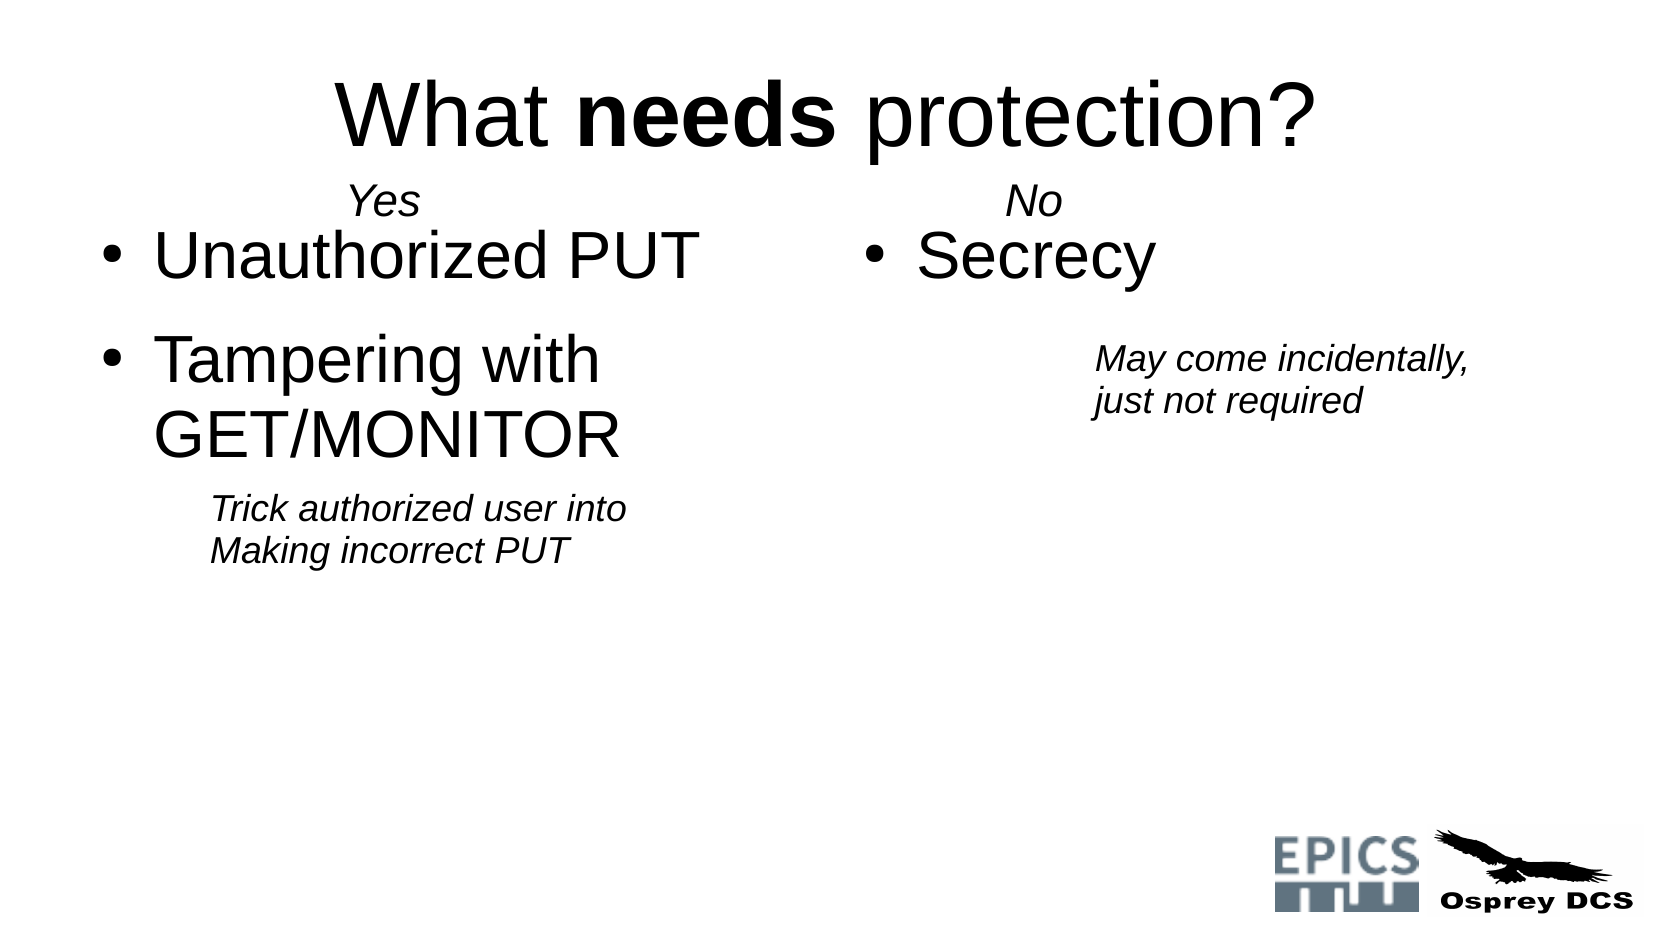

# What needs protection?
Yes
No
Unauthorized PUT
Tampering with GET/MONITOR
Secrecy
May come incidentally,
just not required
Trick authorized user into
Making incorrect PUT